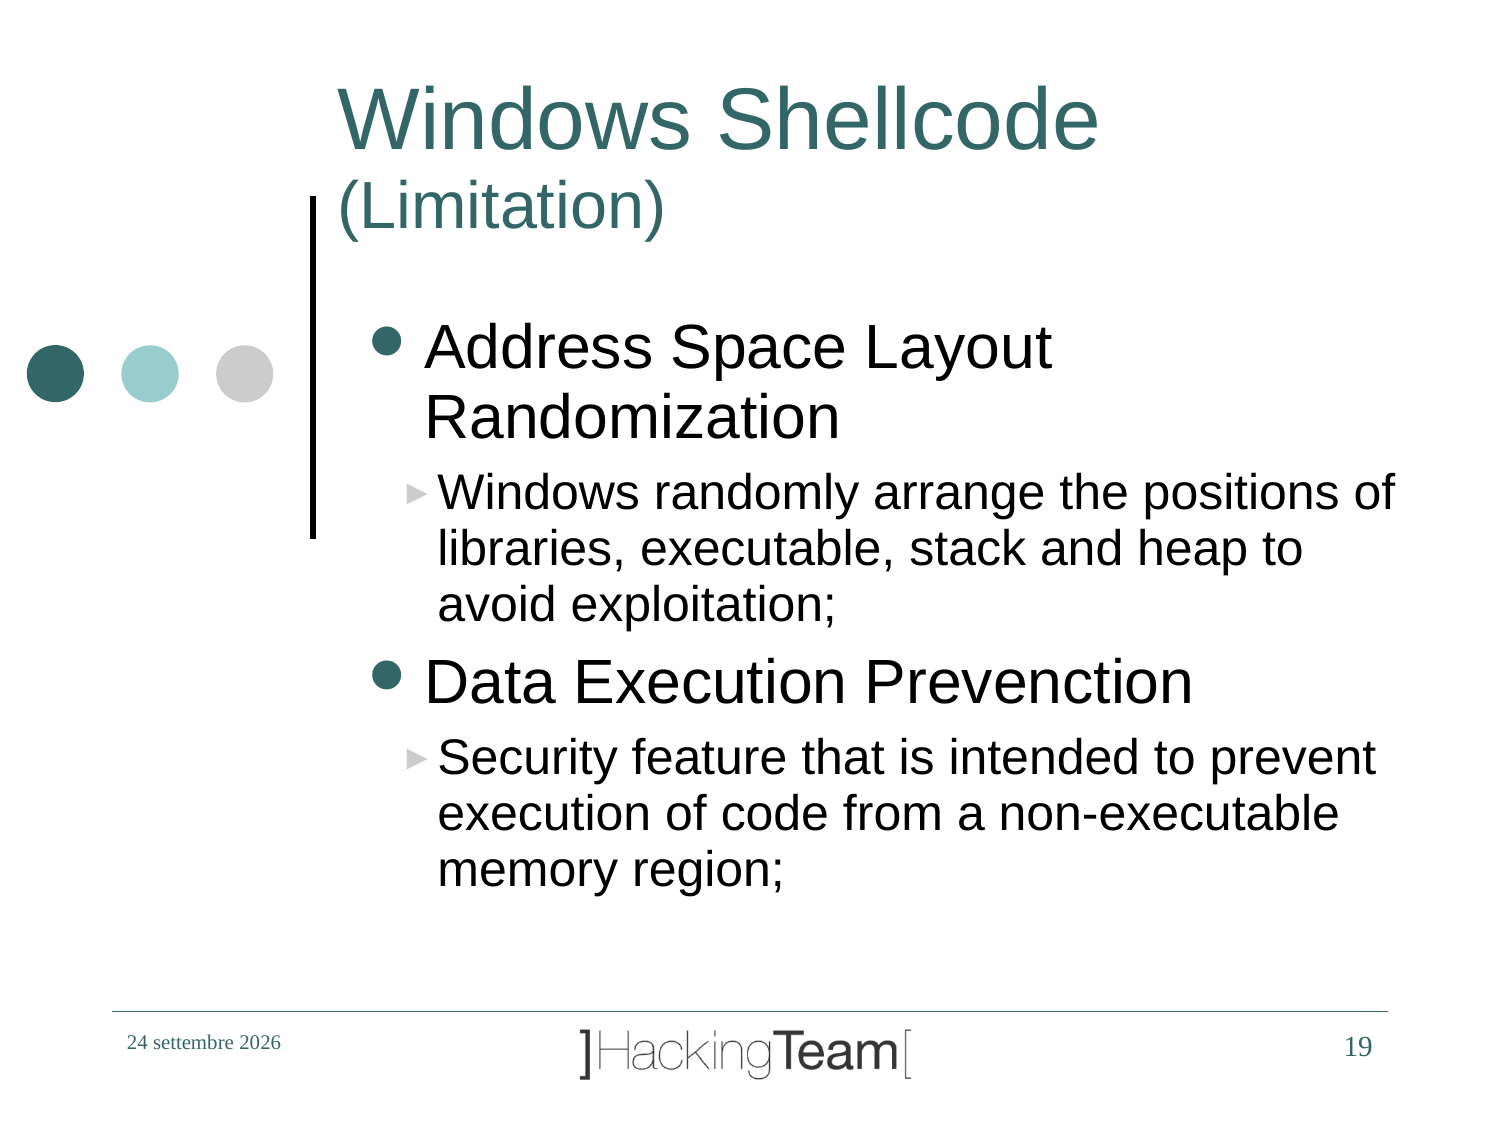

# Windows Shellcode (Limitation)
Address Space Layout Randomization
Windows randomly arrange the positions of libraries, executable, stack and heap to avoid exploitation;
Data Execution Prevenction
Security feature that is intended to prevent execution of code from a non-executable memory region;
19